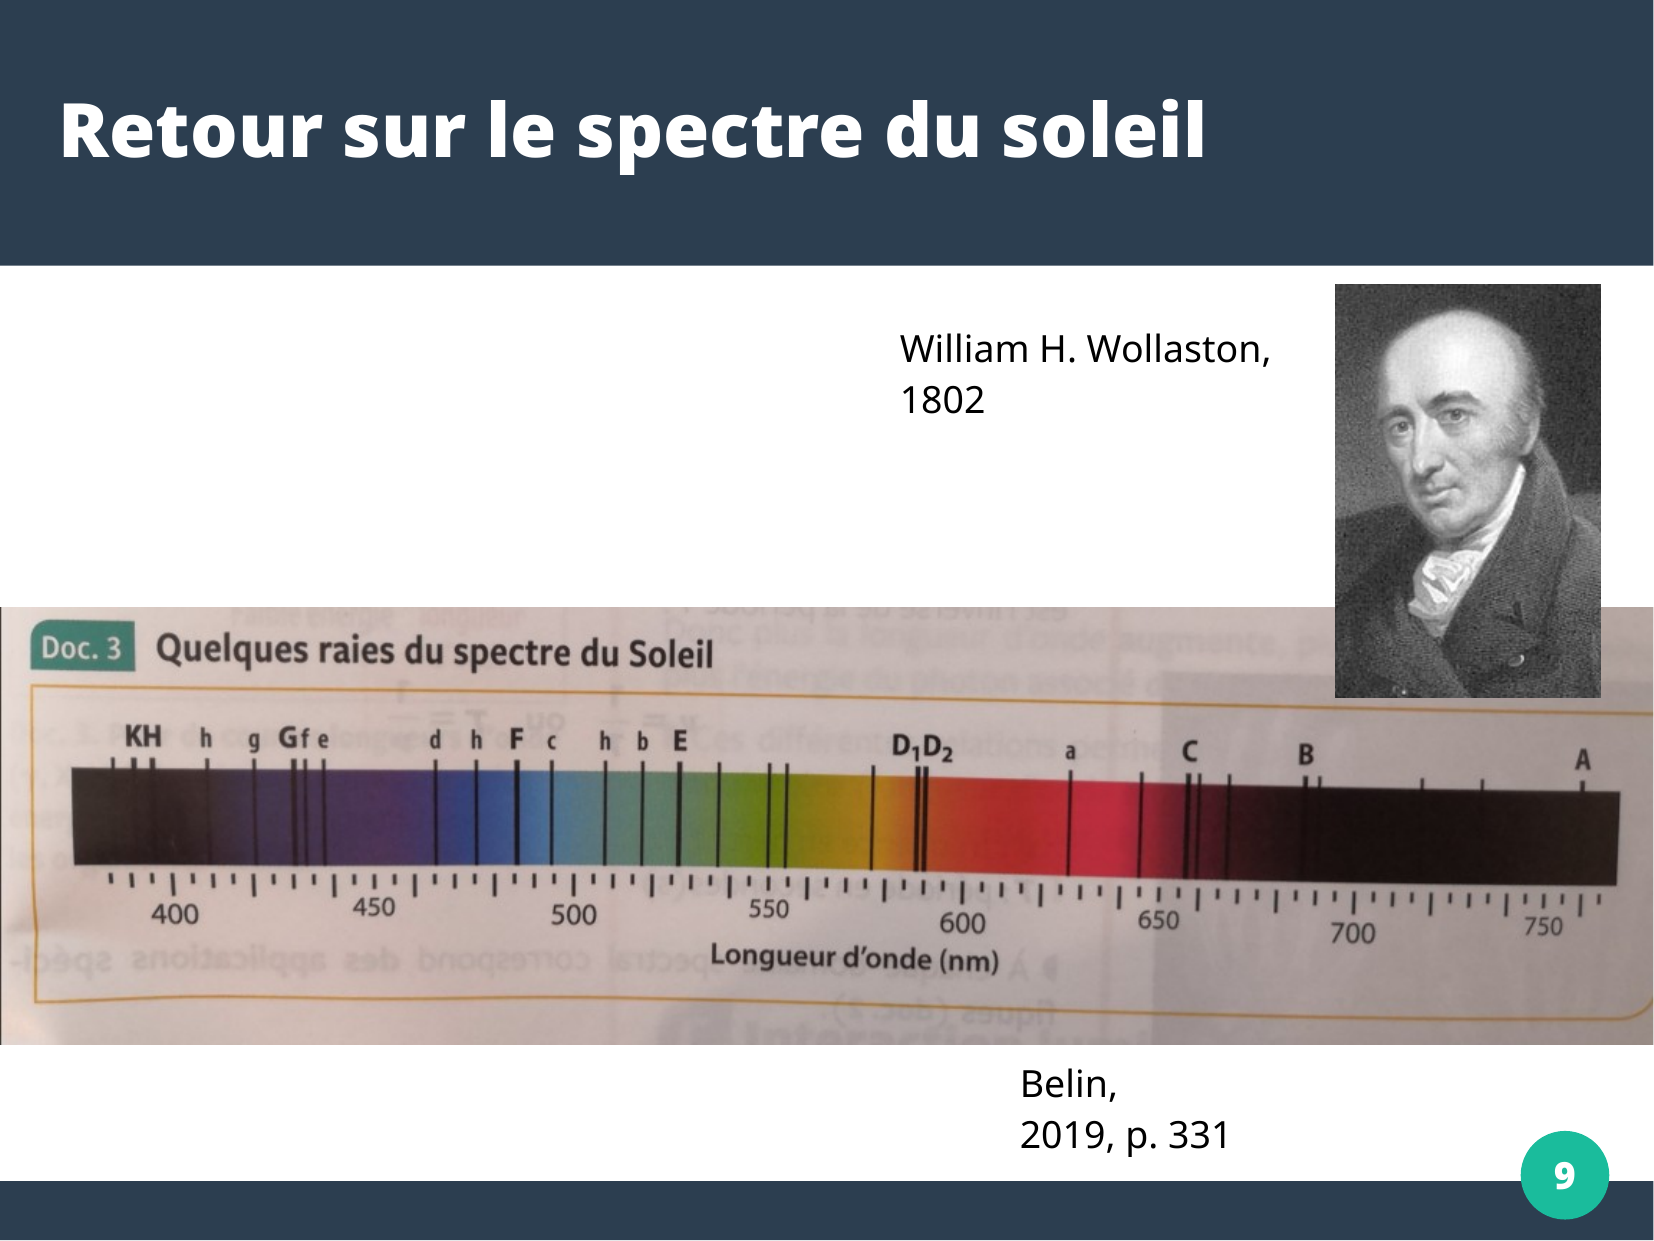

# Retour sur le spectre du soleil
William H. Wollaston, 1802
Belin,
2019, p. 331
9